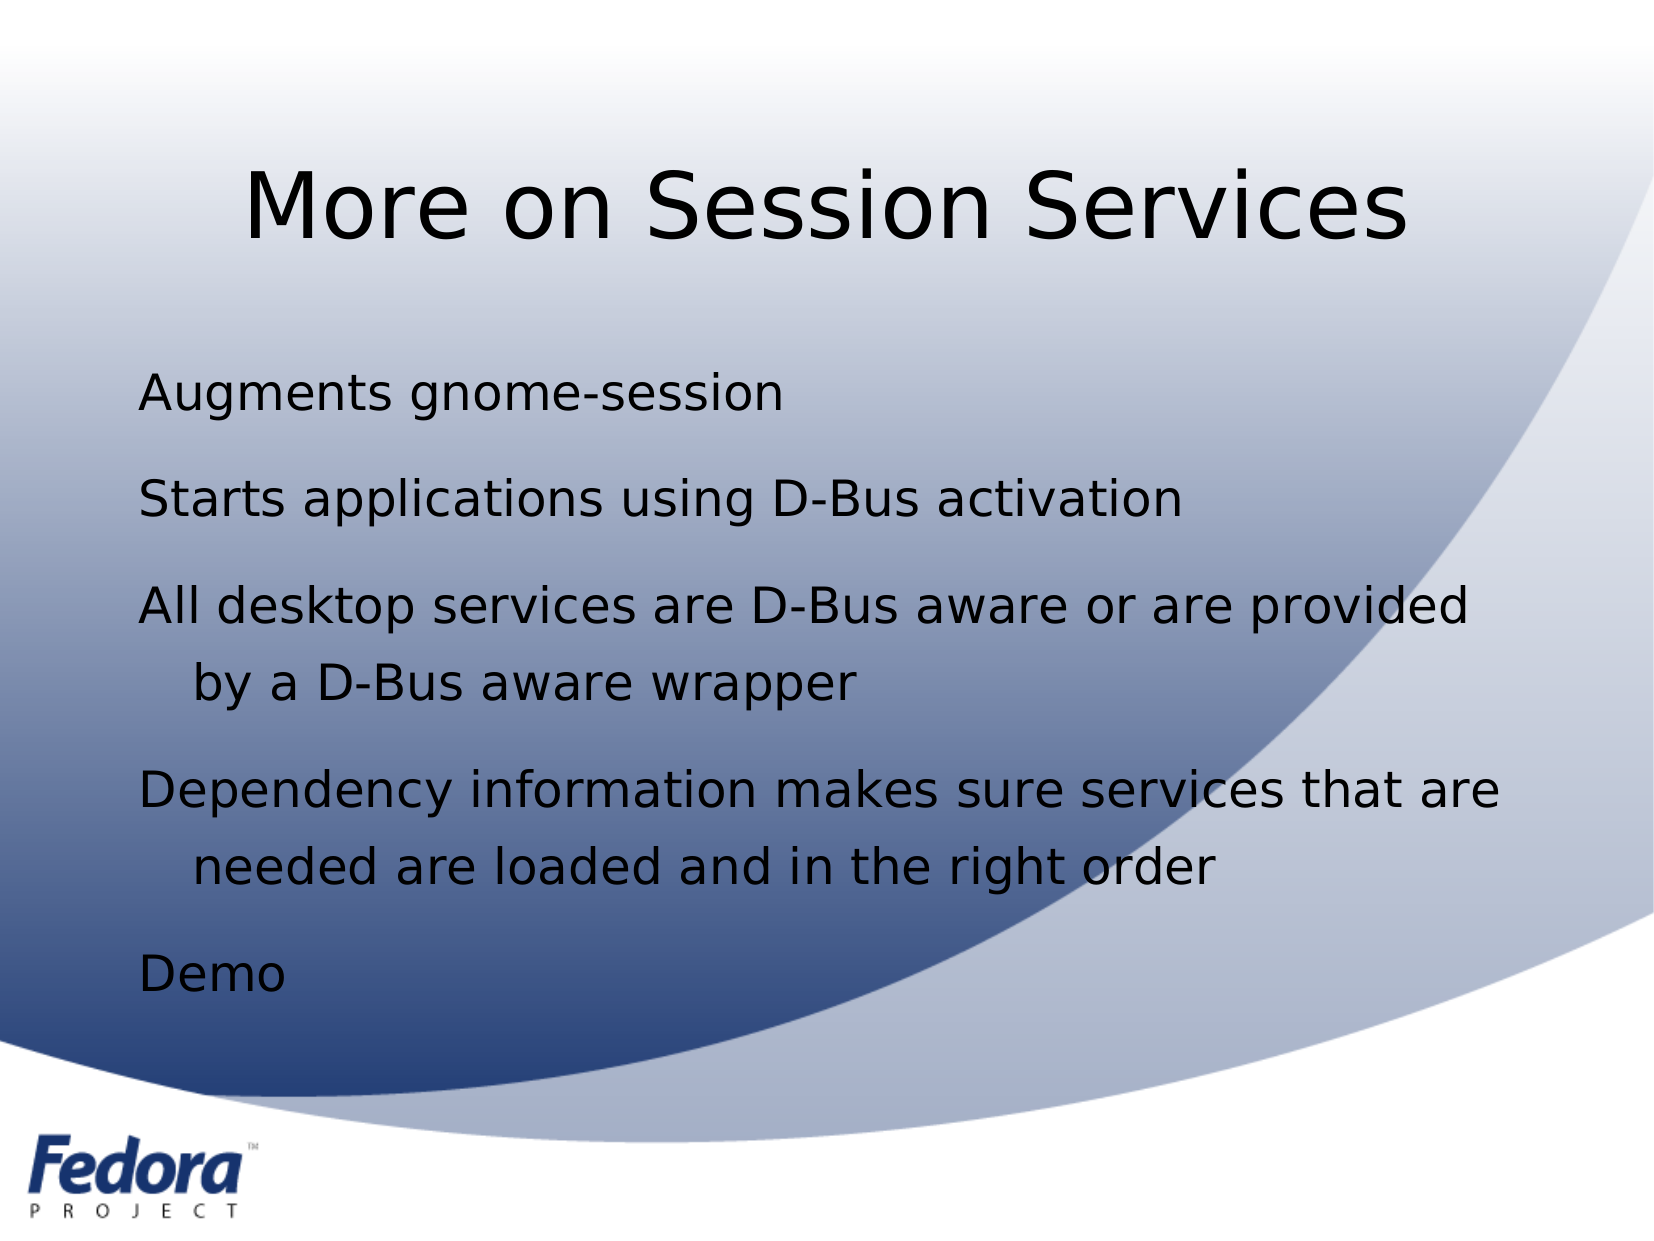

# More on Session Services
Augments gnome-session
Starts applications using D-Bus activation
All desktop services are D-Bus aware or are provided by a D-Bus aware wrapper
Dependency information makes sure services that are needed are loaded and in the right order
Demo